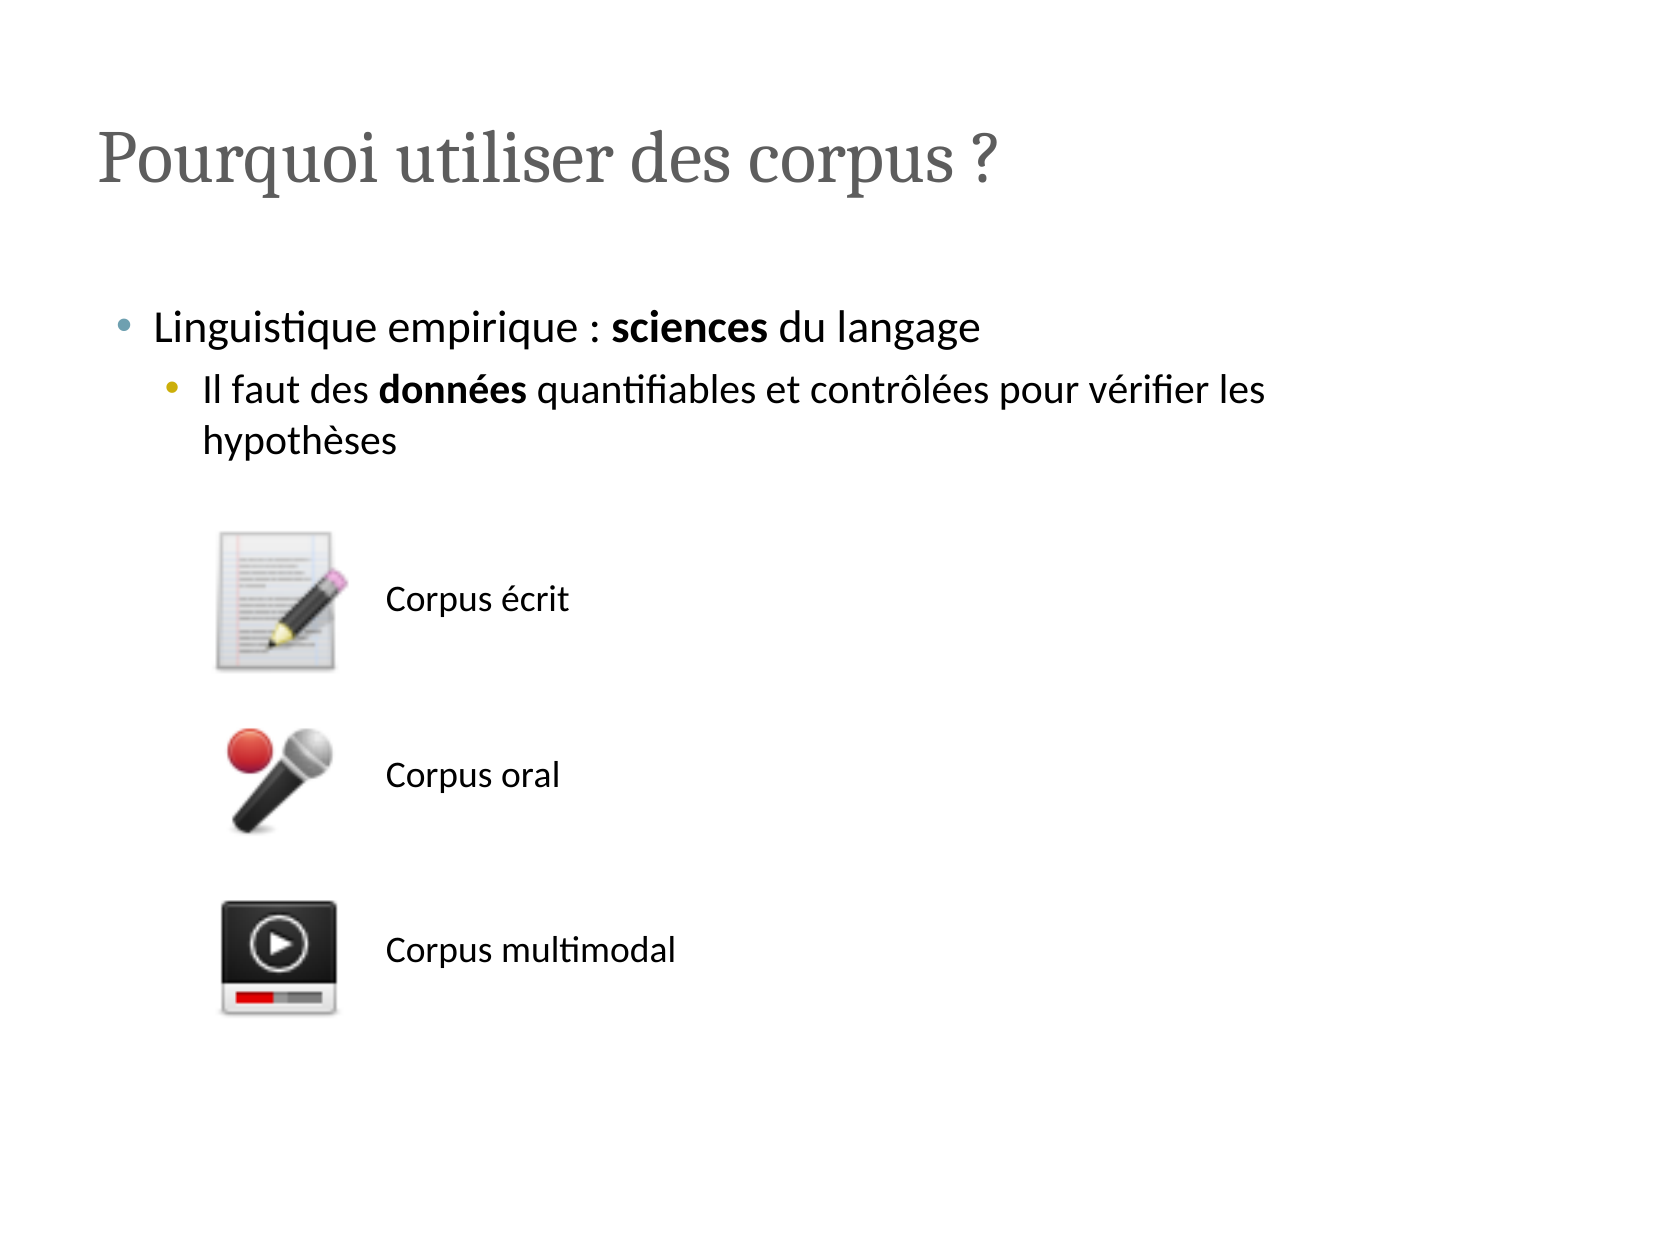

# Pourquoi utiliser des corpus ?
Linguistique empirique : sciences du langage
Il faut des données quantifiables et contrôlées pour vérifier les hypothèses
Corpus écrit
Corpus oral
Corpus multimodal